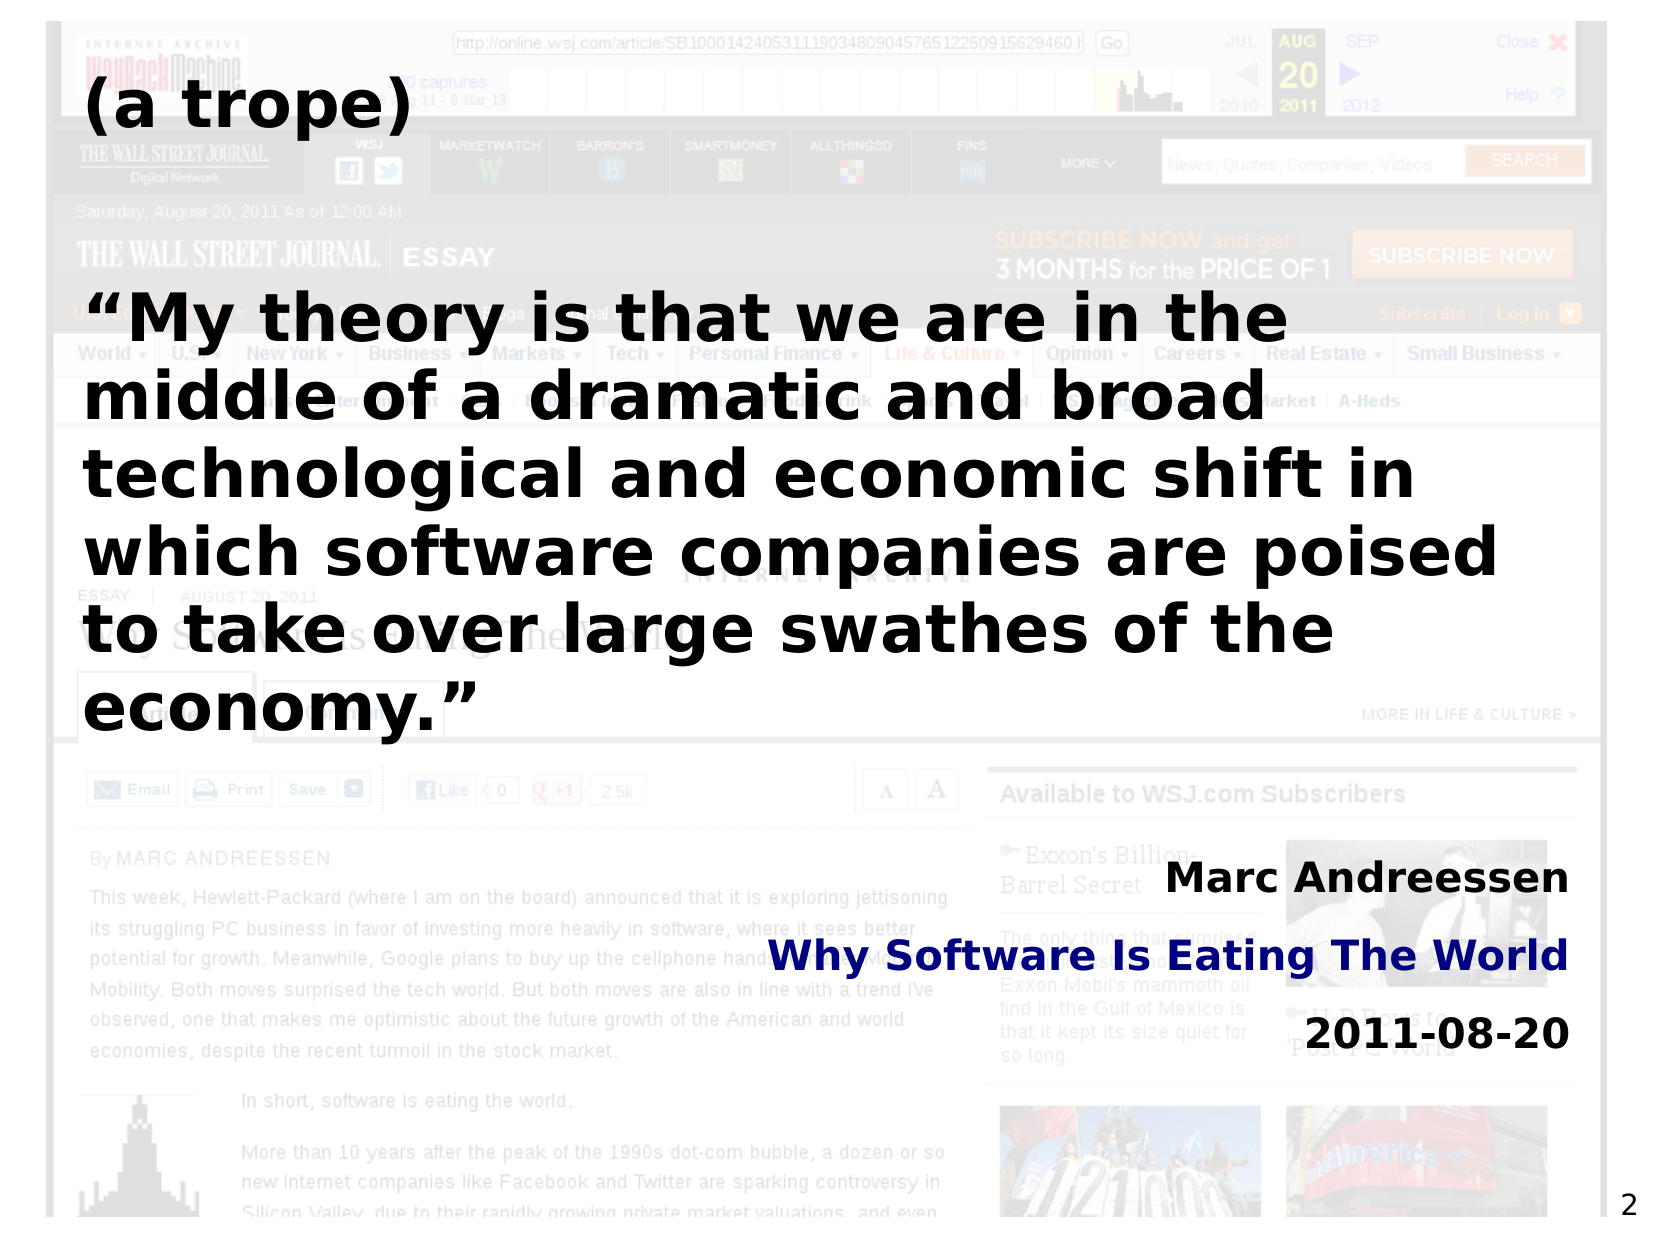

# (a trope)
“My theory is that we are in the middle of a dramatic and broad technological and economic shift in which software companies are poised to take over large swathes of the economy.”
Marc Andreessen
Why Software Is Eating The World
2011-08-20